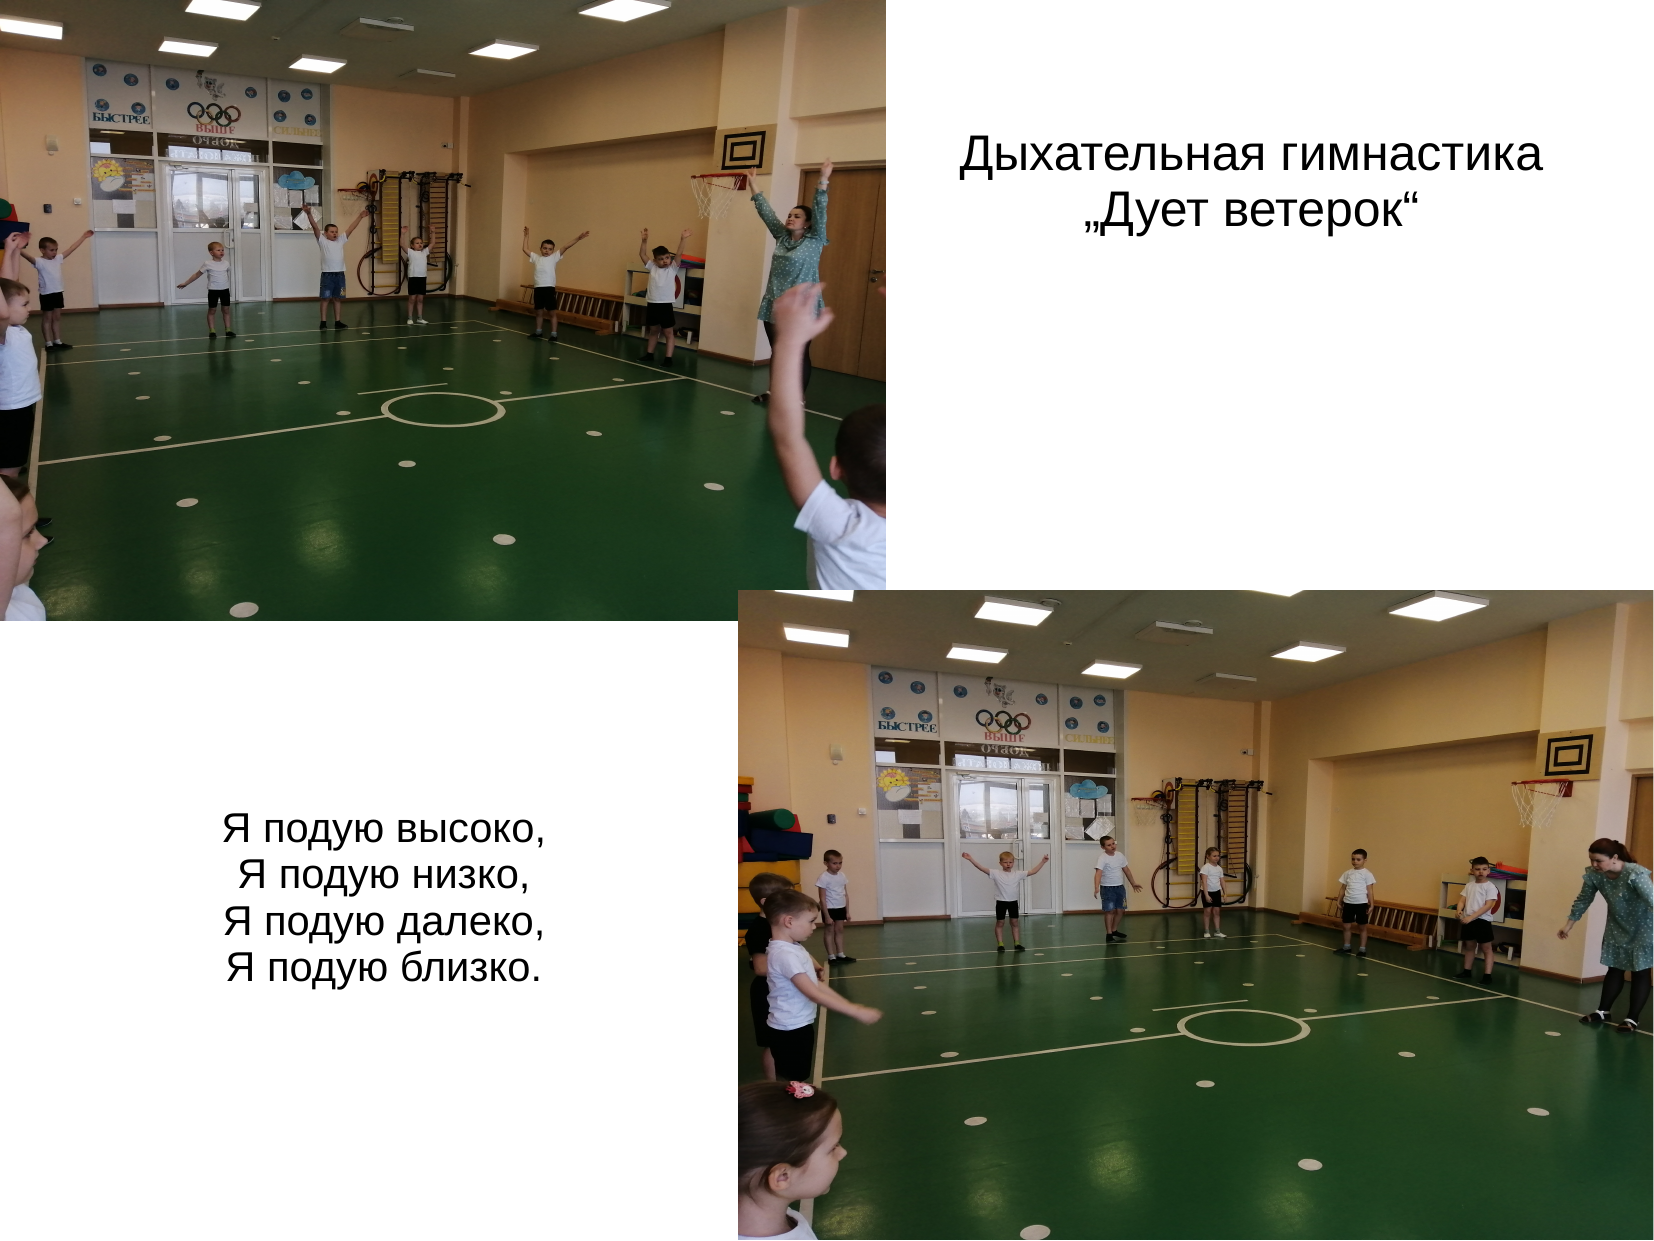

Дыхательная гимнастика „Дует ветерок“
Я подую высоко,
Я подую низко,
Я подую далеко,
Я подую близко.